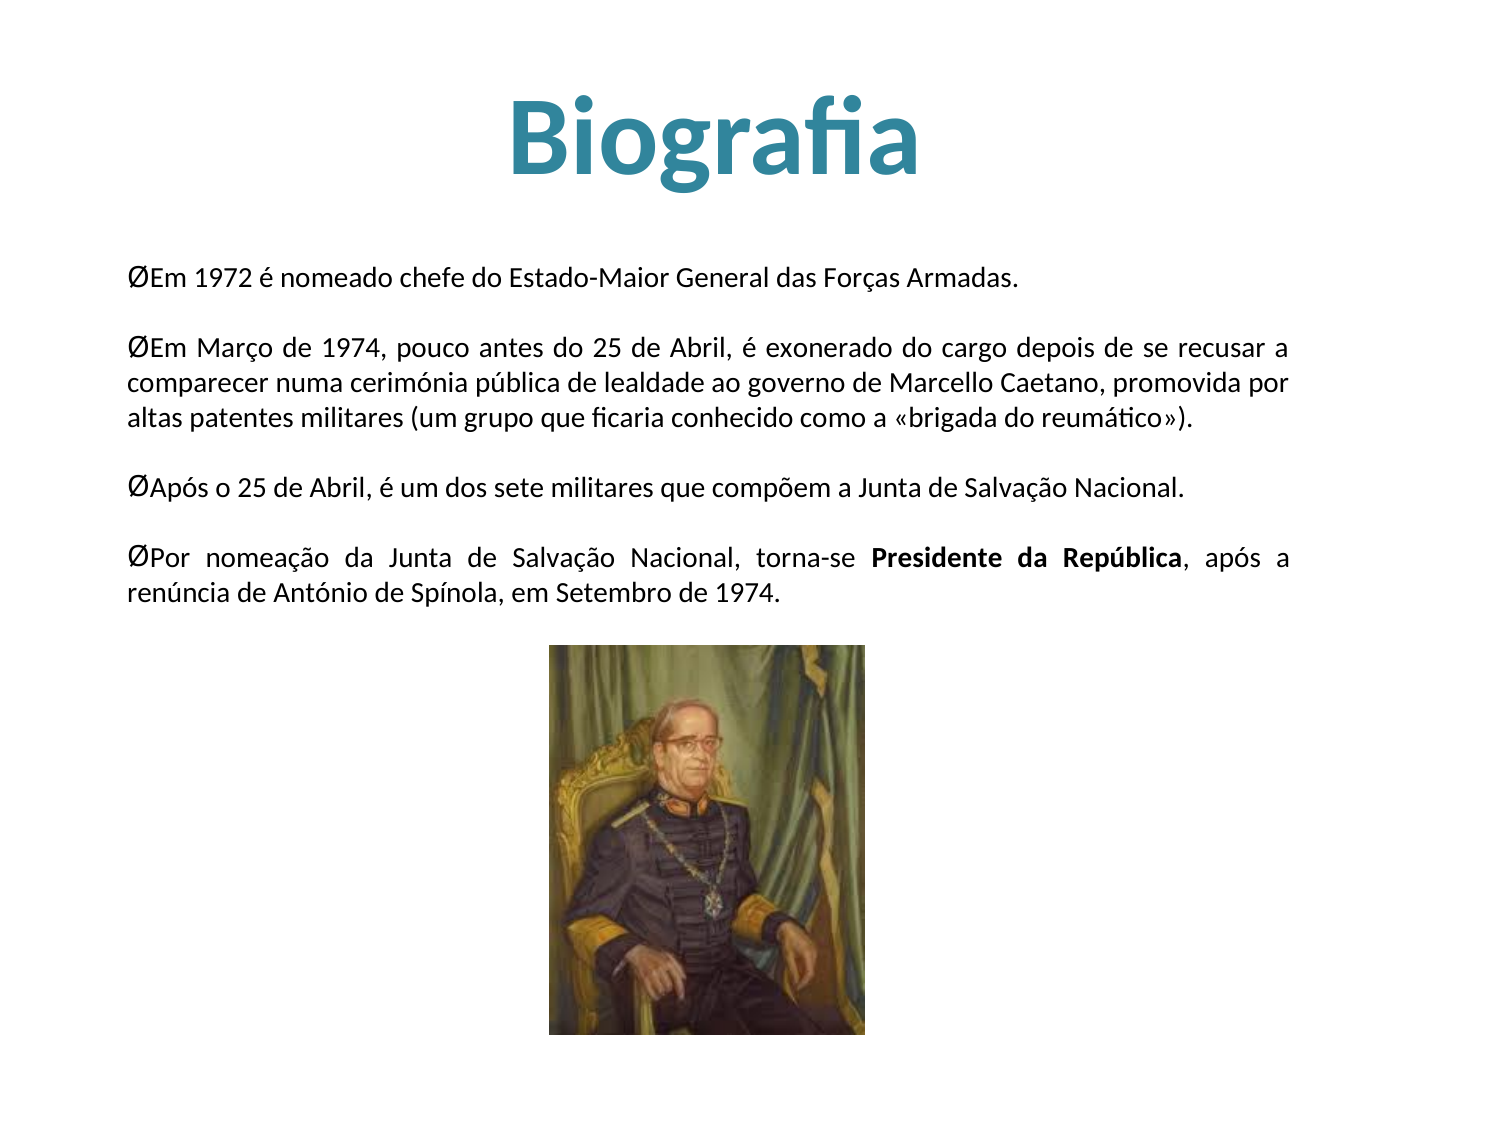

Biografia
Em 1972 é nomeado chefe do Estado-Maior General das Forças Armadas.
Em Março de 1974, pouco antes do 25 de Abril, é exonerado do cargo depois de se recusar a comparecer numa cerimónia pública de lealdade ao governo de Marcello Caetano, promovida por altas patentes militares (um grupo que ficaria conhecido como a «brigada do reumático»).
Após o 25 de Abril, é um dos sete militares que compõem a Junta de Salvação Nacional.
Por nomeação da Junta de Salvação Nacional, torna-se Presidente da República, após a renúncia de António de Spínola, em Setembro de 1974.